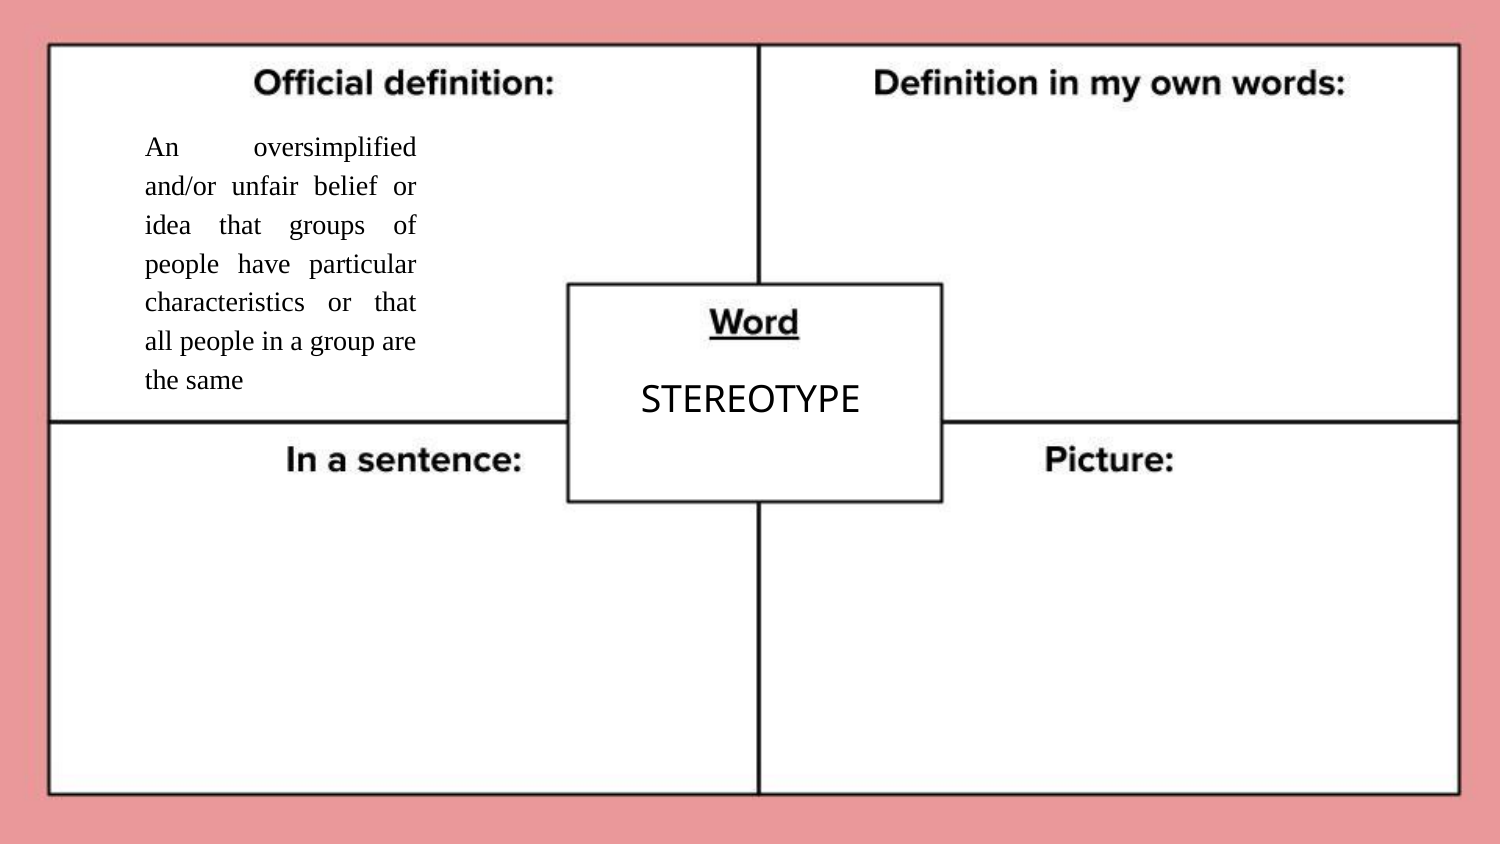

An oversimplified and/or unfair belief or idea that groups of people have particular characteristics or that all people in a group are the same
STEREOTYPE